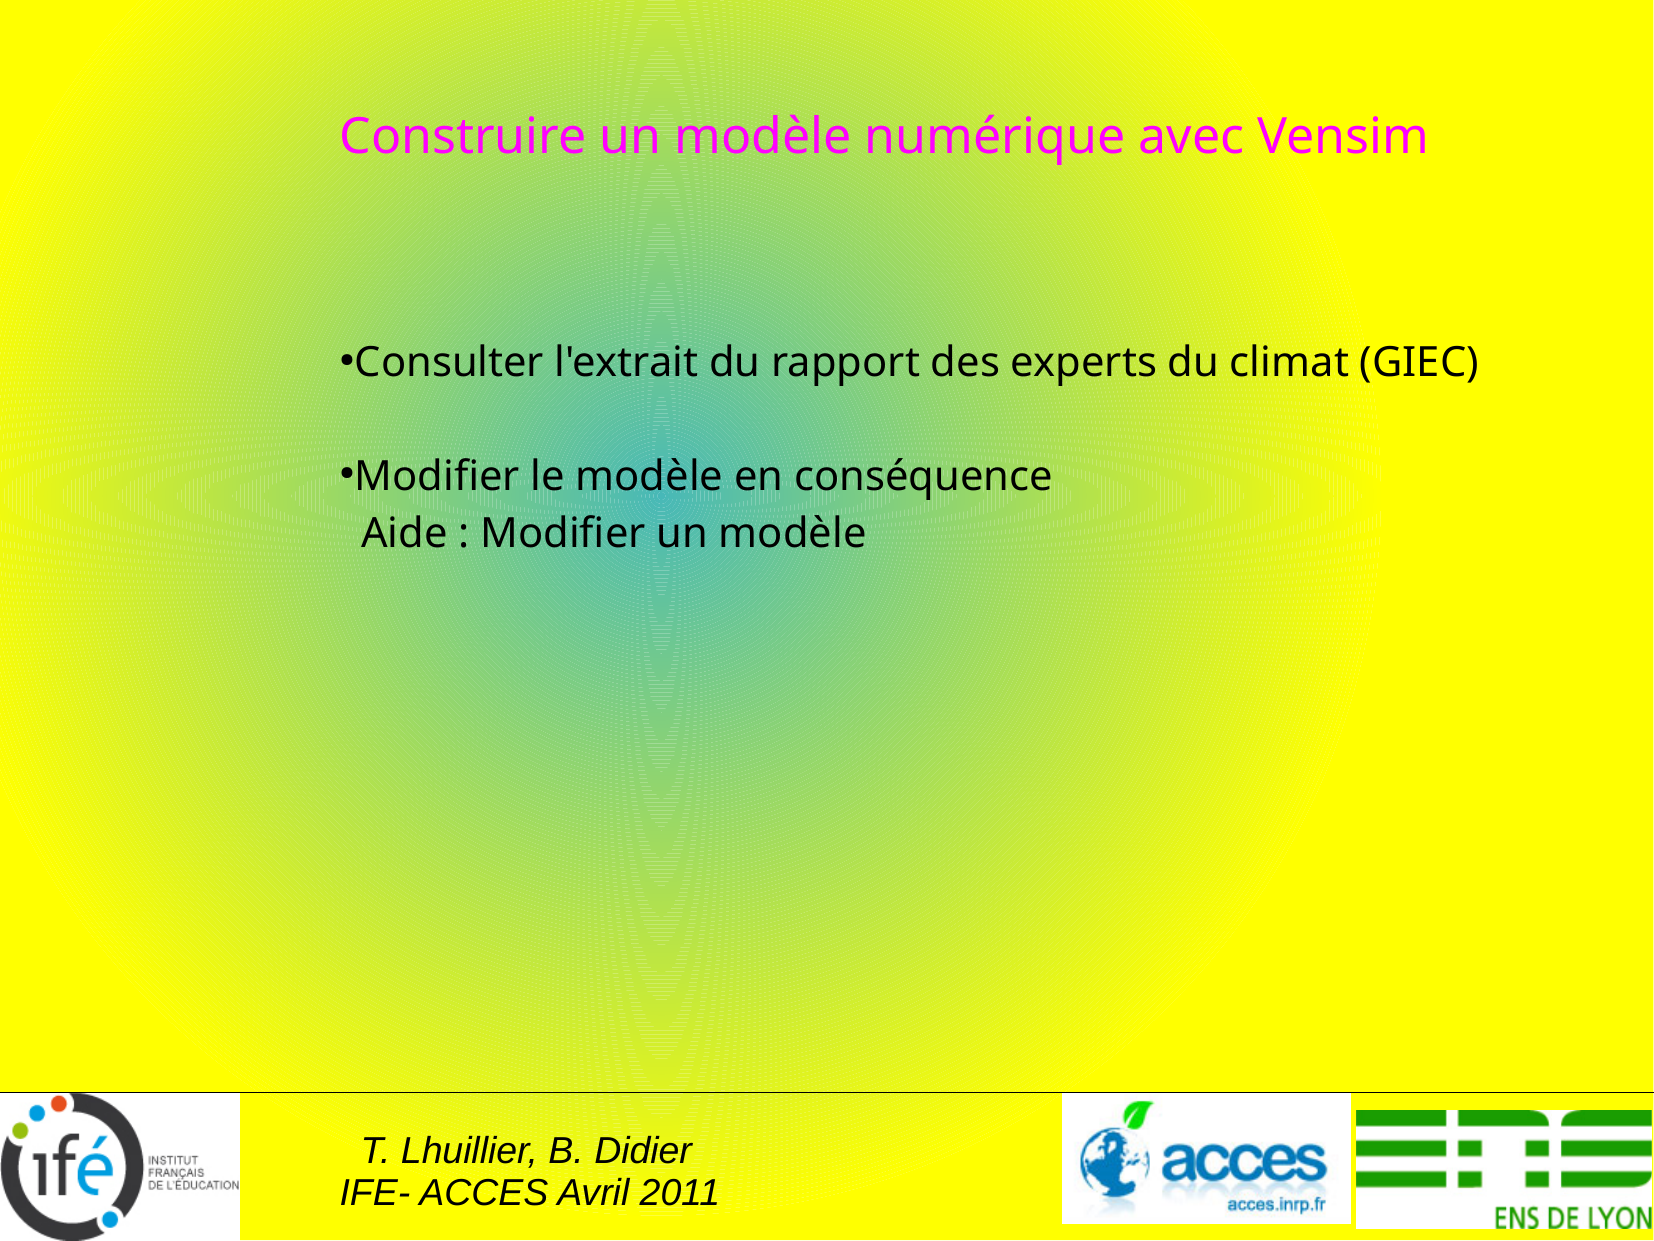

Construire un modèle numérique avec Vensim
Consulter l'extrait du rapport des experts du climat (GIEC)
Modifier le modèle en conséquence
 Aide : Modifier un modèle
 T. Lhuillier, B. Didier
IFE- ACCES Avril 2011